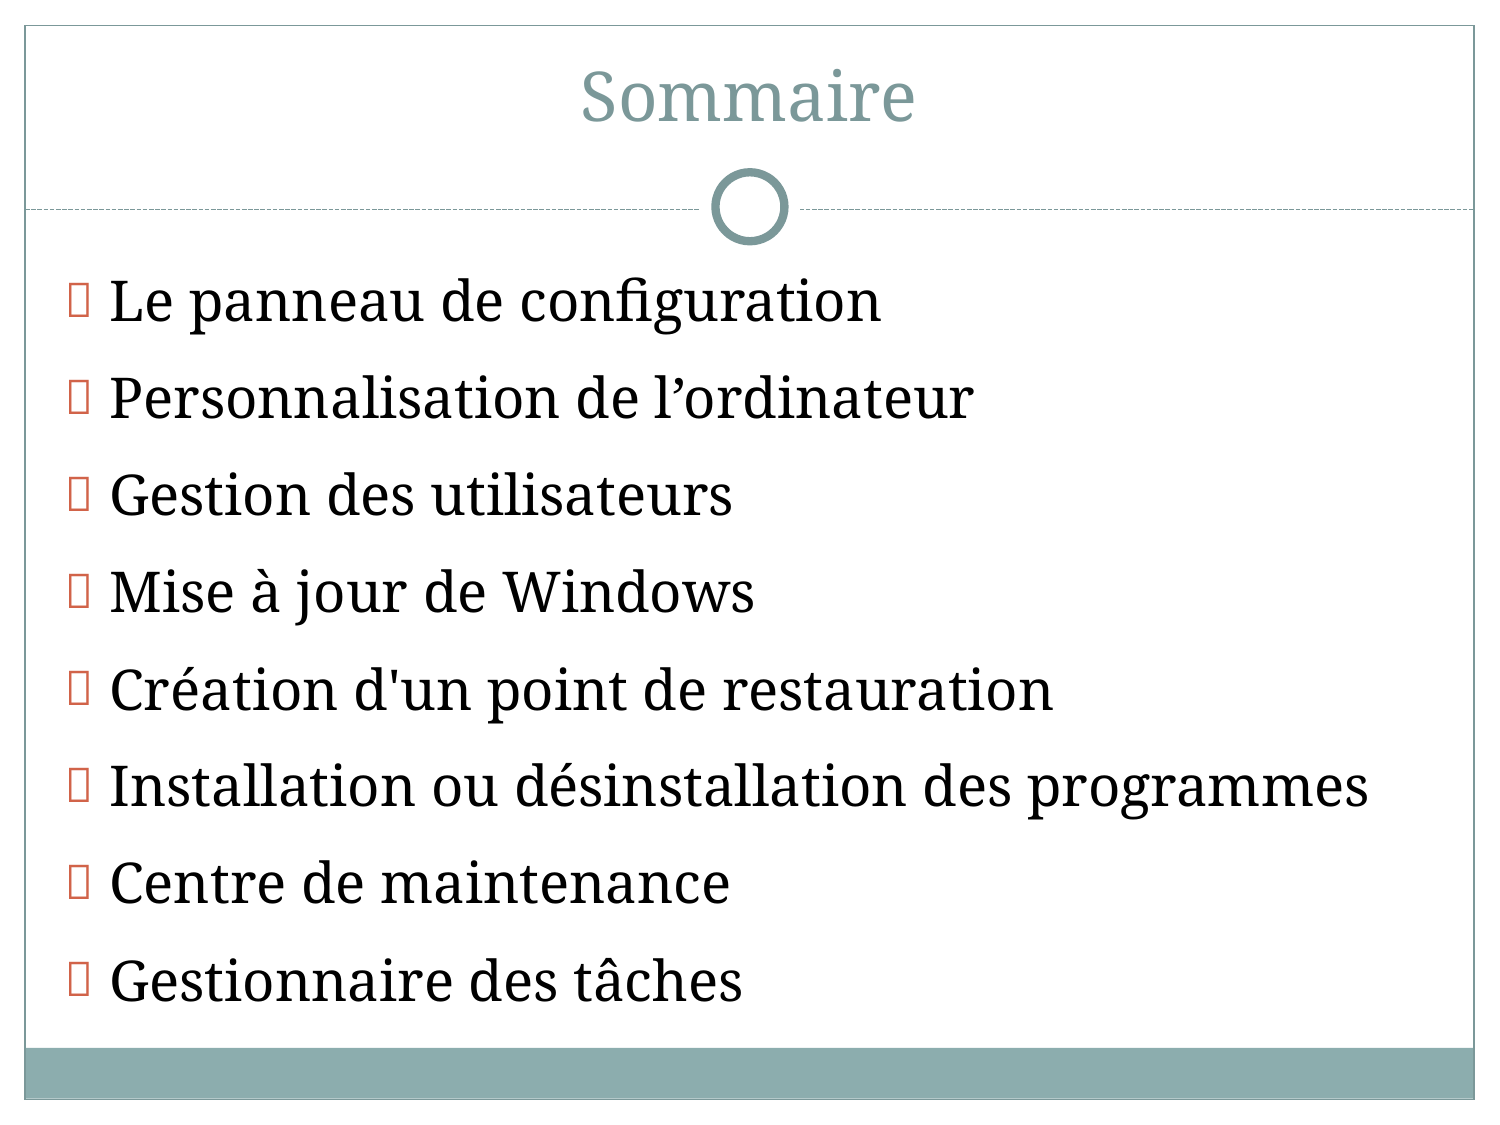

# Sommaire
Le panneau de configuration
Personnalisation de l’ordinateur
Gestion des utilisateurs
Mise à jour de Windows
Création d'un point de restauration
Installation ou désinstallation des programmes
Centre de maintenance
Gestionnaire des tâches